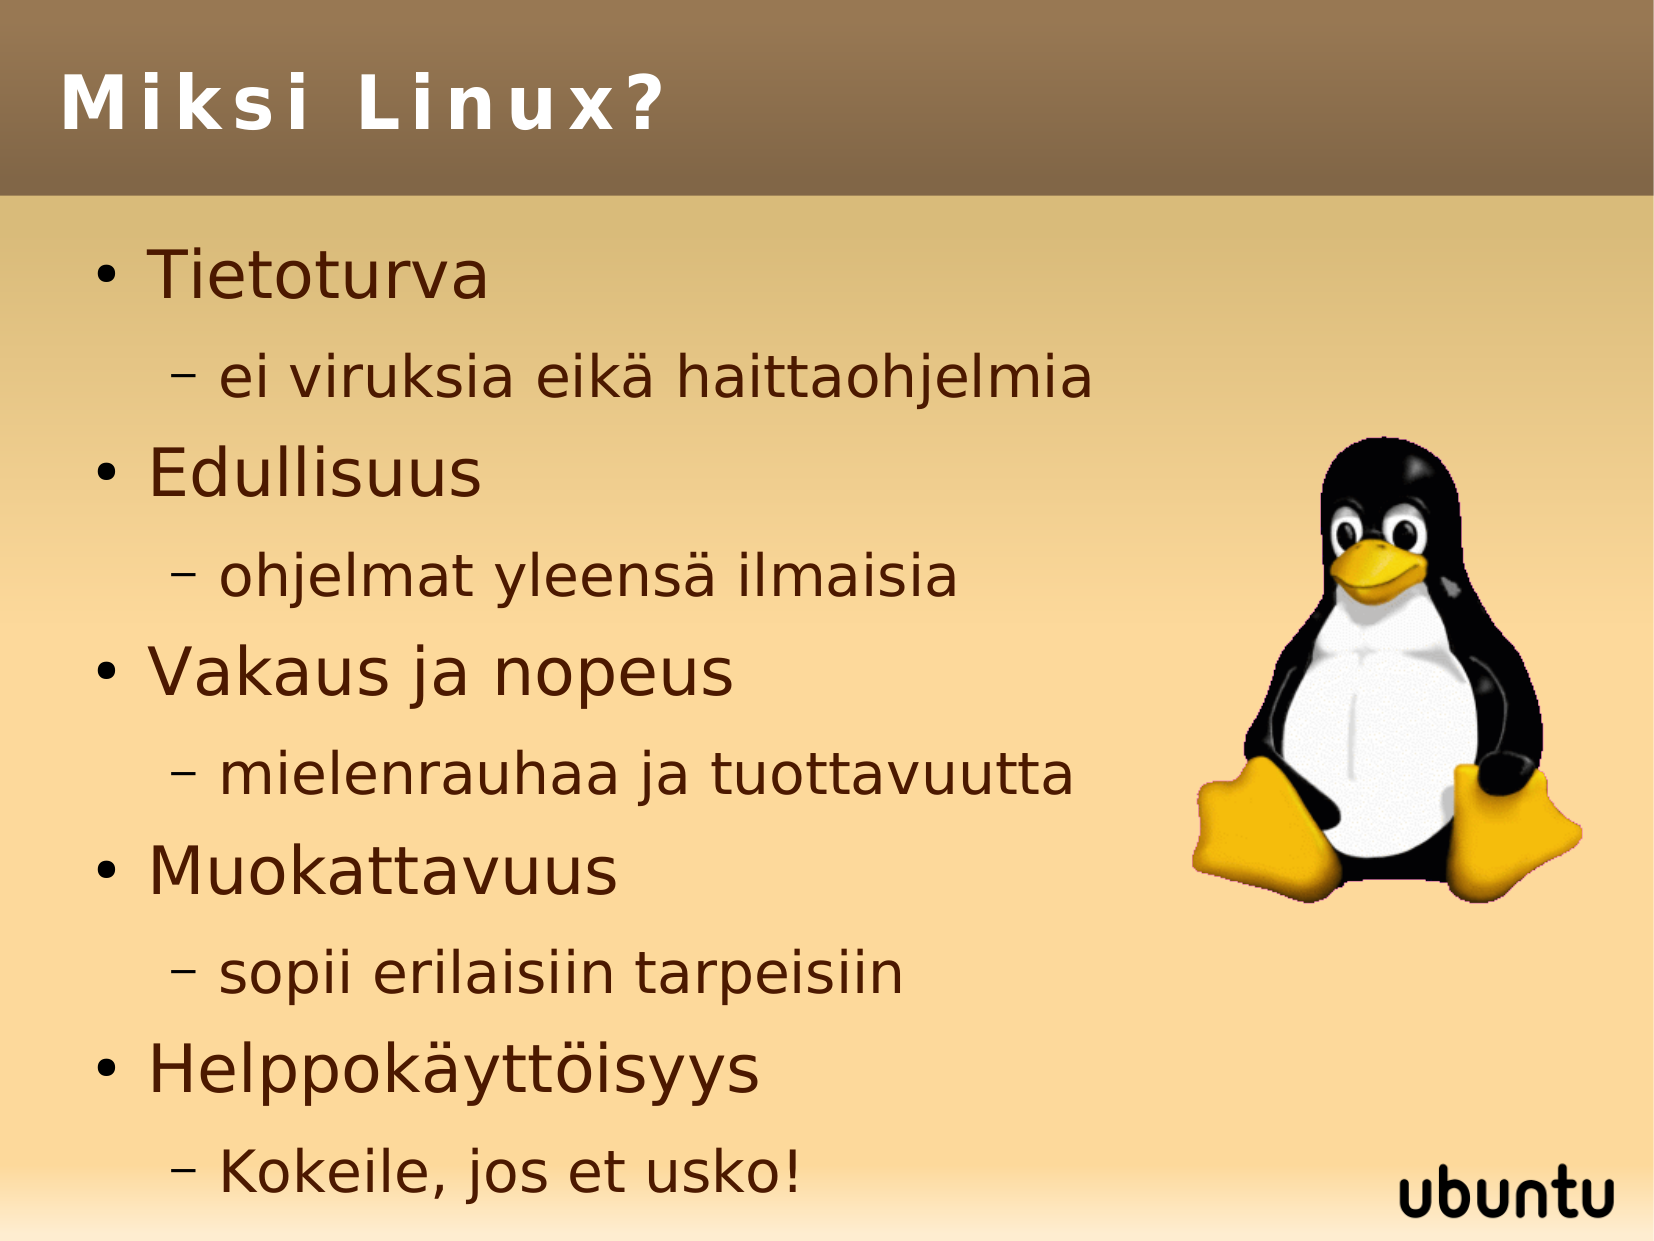

# Miksi Linux?
Tietoturva
ei viruksia eikä haittaohjelmia
Edullisuus
ohjelmat yleensä ilmaisia
Vakaus ja nopeus
mielenrauhaa ja tuottavuutta
Muokattavuus
sopii erilaisiin tarpeisiin
Helppokäyttöisyys
Kokeile, jos et usko!